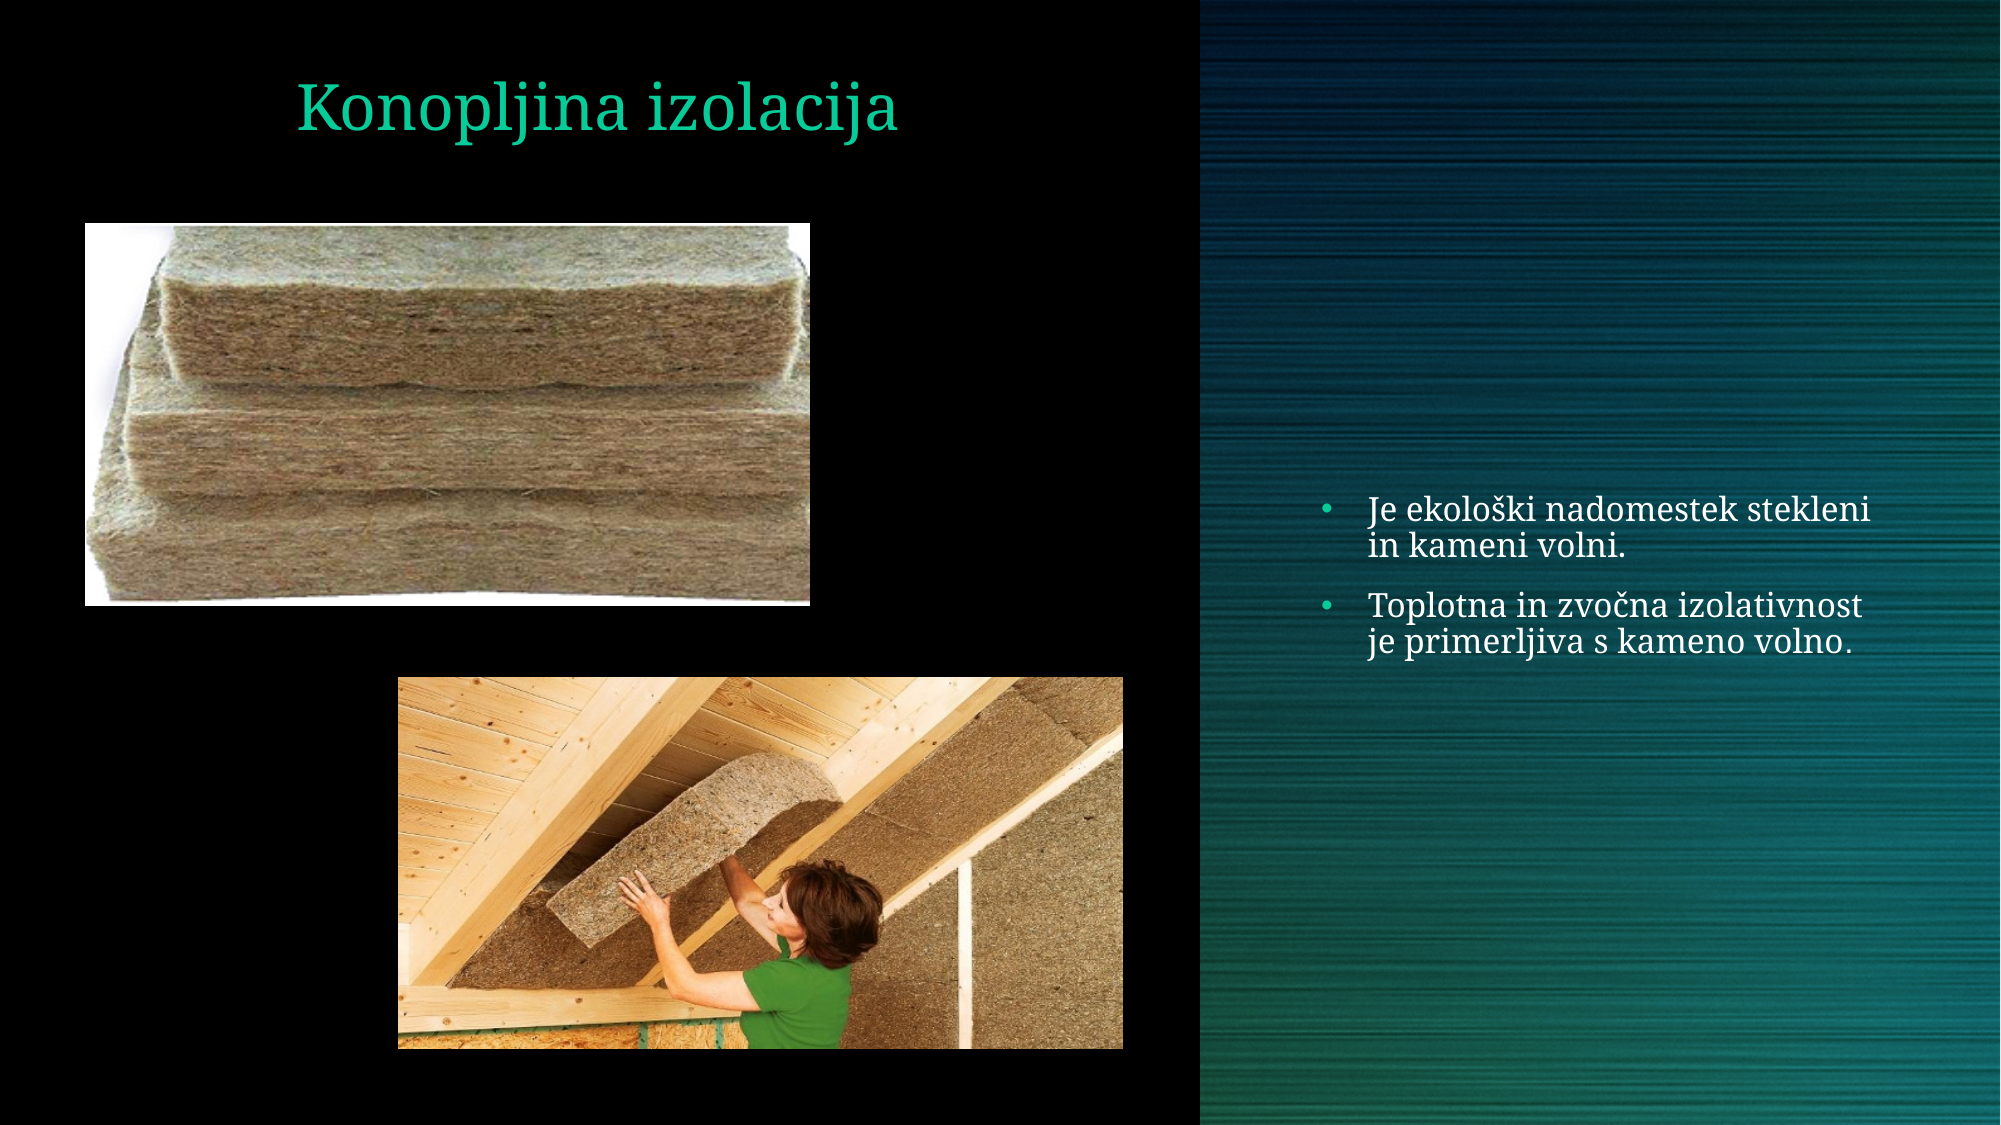

# Konopljina izolacija
Je ekološki nadomestek stekleni in kameni volni.
Toplotna in zvočna izolativnost je primerljiva s kameno volno.